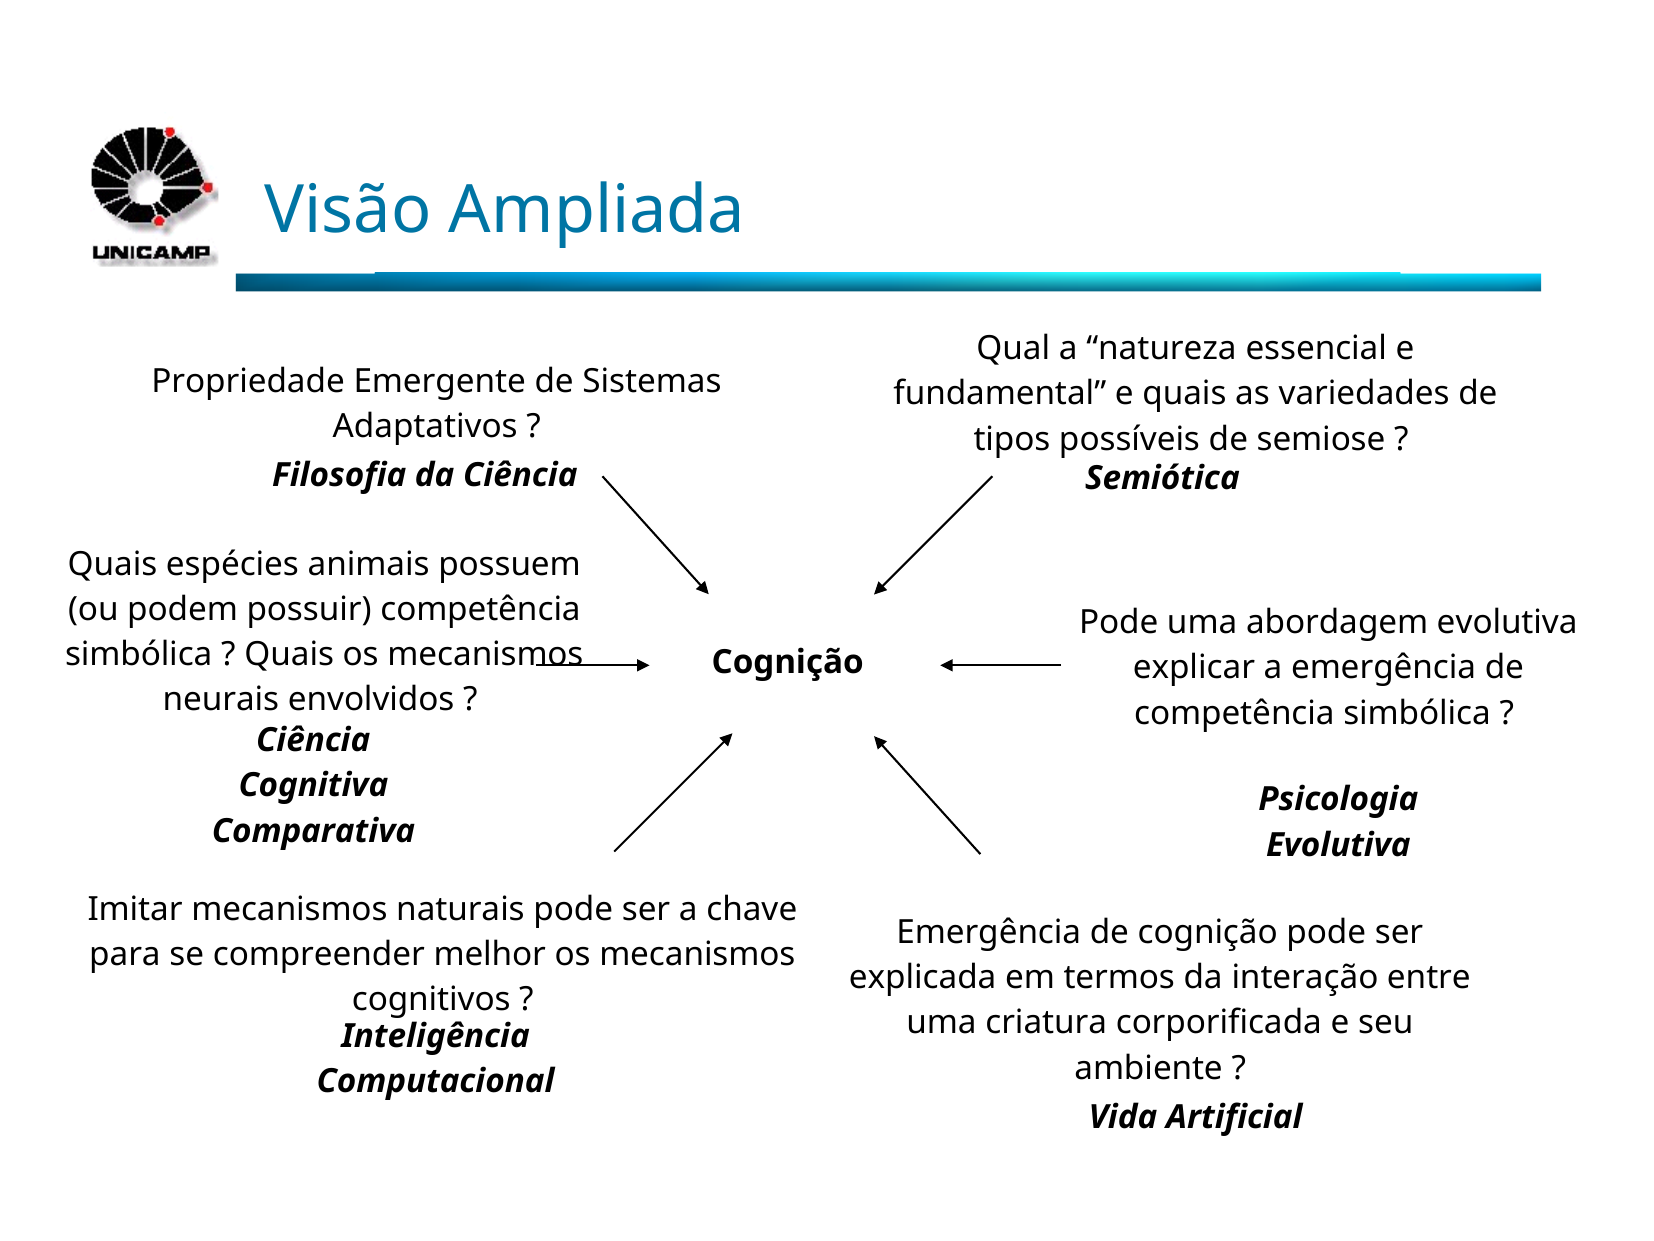

# Visão Ampliada
Qual a “natureza essencial e fundamental” e quais as variedades de tipos possíveis de semiose ?
Propriedade Emergente de Sistemas Adaptativos ?
Filosofia da Ciência
Semiótica
Quais espécies animais possuem (ou podem possuir) competência simbólica ? Quais os mecanismos neurais envolvidos ?
Pode uma abordagem evolutiva explicar a emergência de competência simbólica ?
Cognição
Ciência Cognitiva Comparativa
Psicologia
Evolutiva
Imitar mecanismos naturais pode ser a chave para se compreender melhor os mecanismos cognitivos ?
Emergência de cognição pode ser explicada em termos da interação entre uma criatura corporificada e seu ambiente ?
Inteligência
Computacional
Vida Artificial